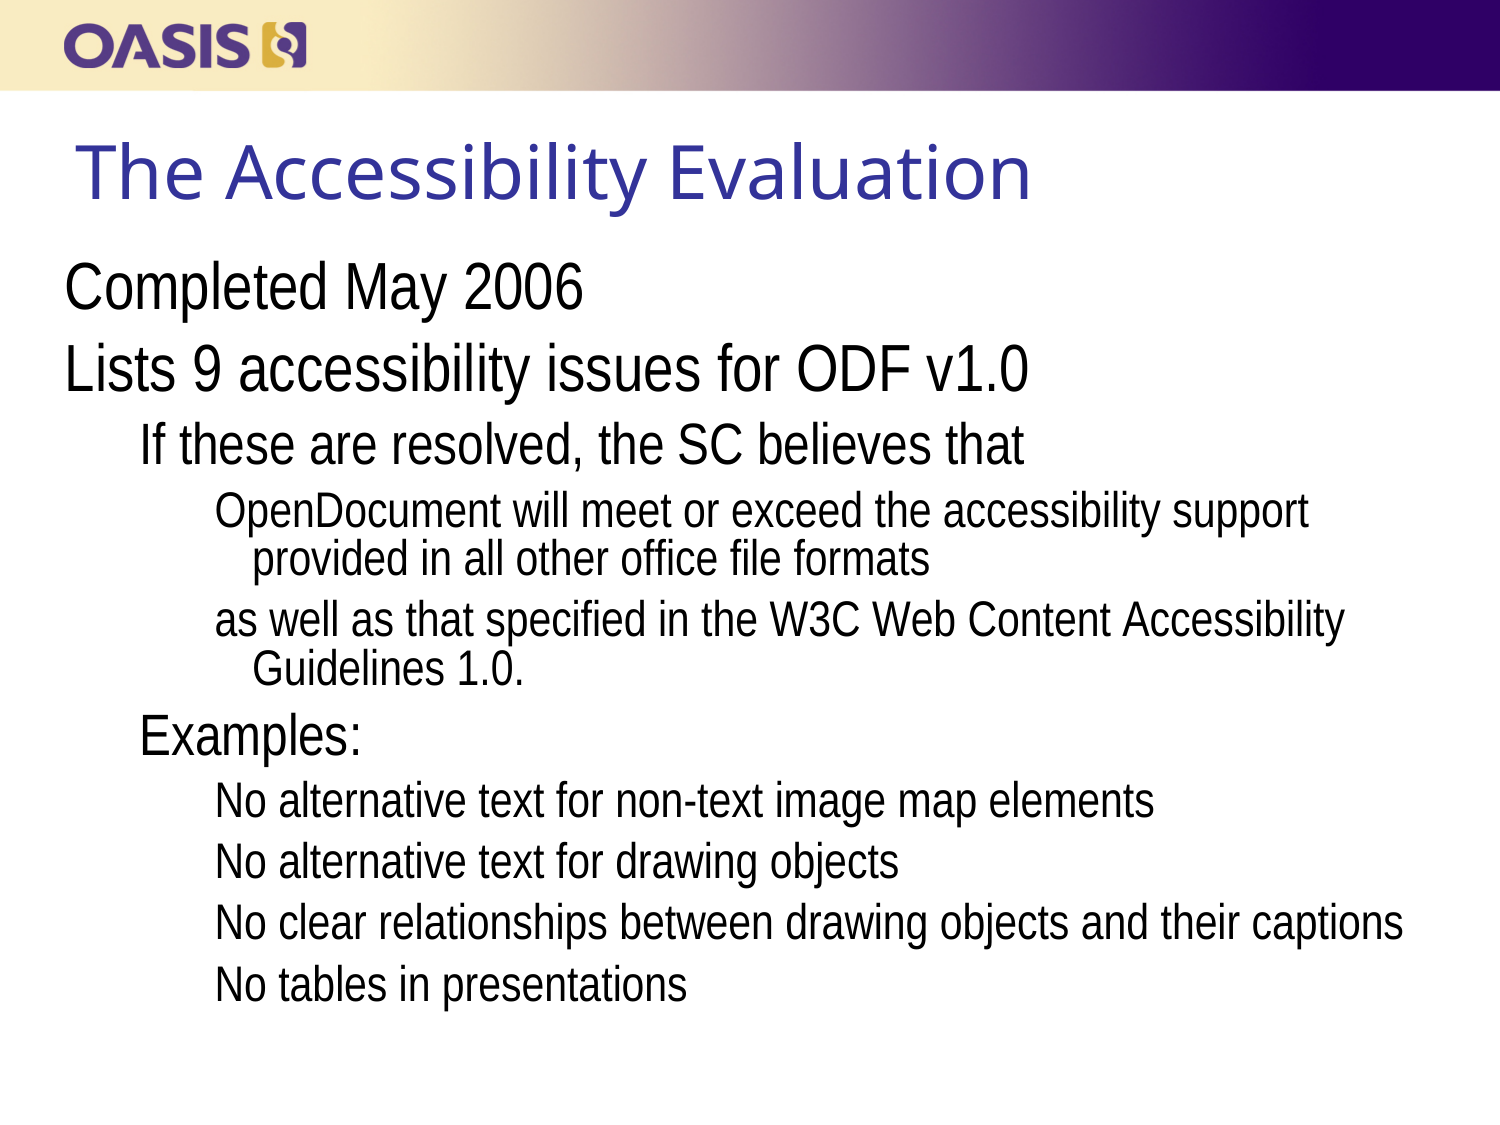

# The Accessibility Evaluation
Completed May 2006
Lists 9 accessibility issues for ODF v1.0
If these are resolved, the SC believes that
OpenDocument will meet or exceed the accessibility support provided in all other office file formats
as well as that specified in the W3C Web Content Accessibility Guidelines 1.0.
Examples:
No alternative text for non-text image map elements
No alternative text for drawing objects
No clear relationships between drawing objects and their captions
No tables in presentations